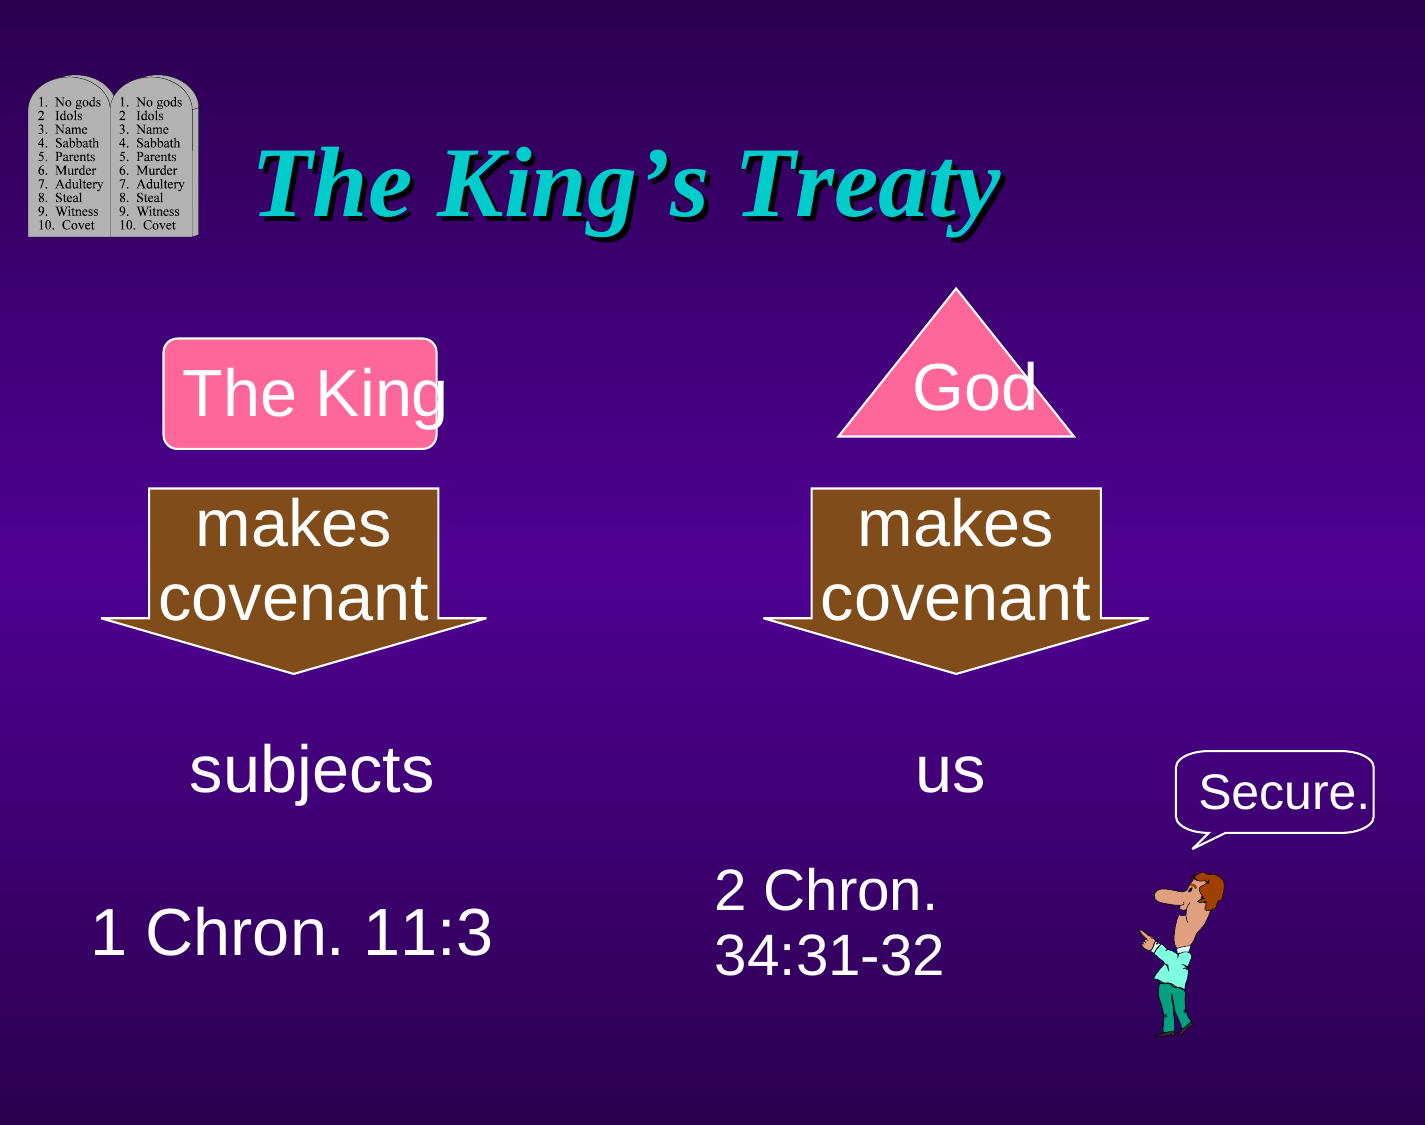

# The King’s Treaty
God
The King
makes
covenant
makes
covenant
us
2 Chron. 34:31-32
subjects
Secure.
1 Chron. 11:3